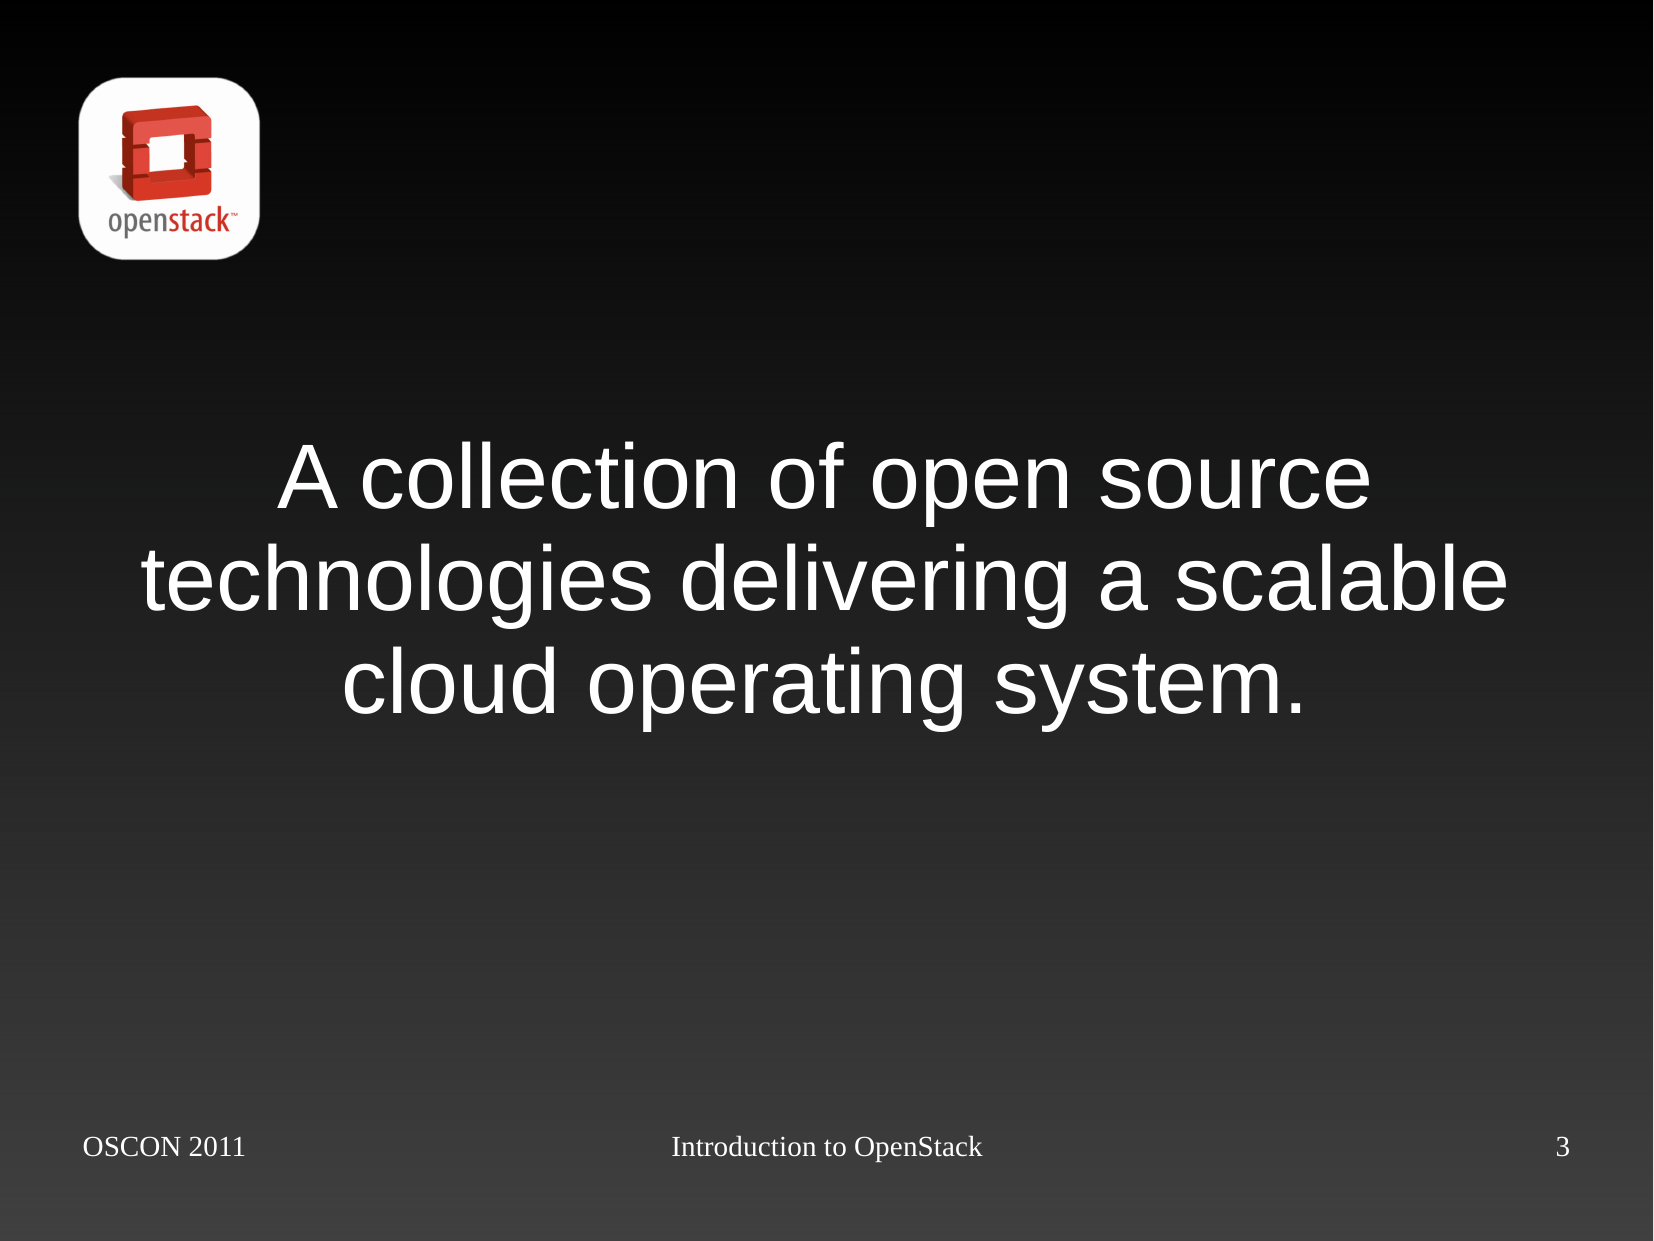

# A collection of open source technologies delivering a scalable cloud operating system.
OSCON 2011
Introduction to OpenStack
3